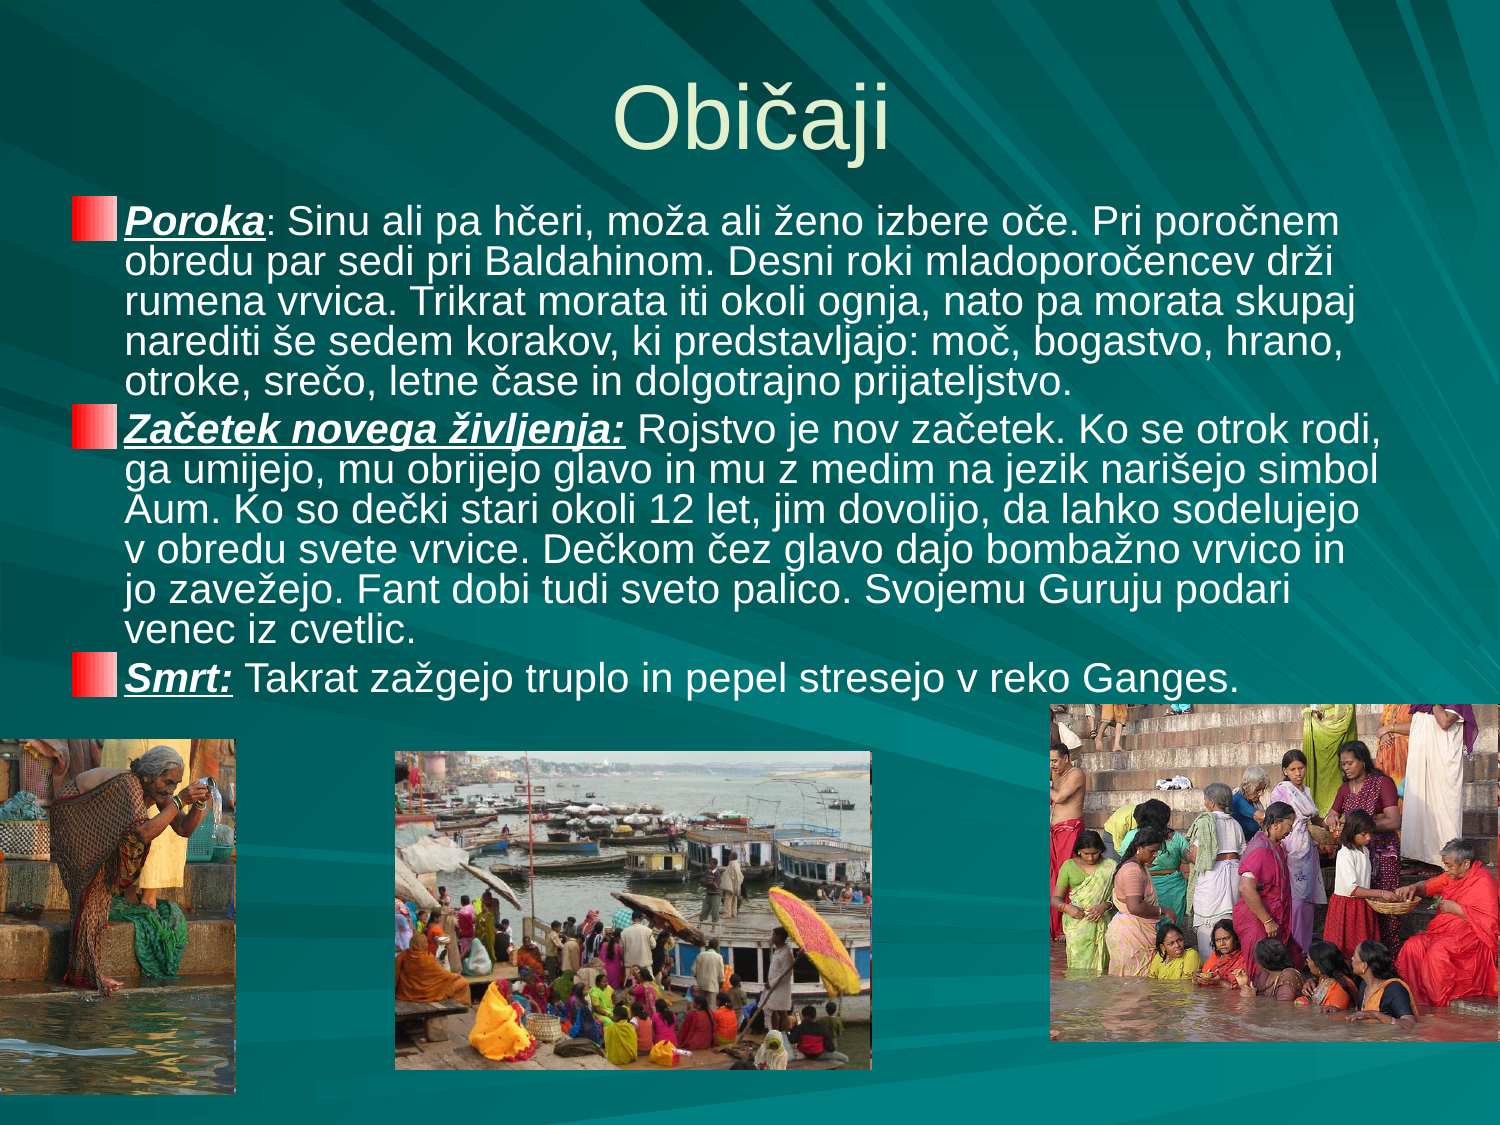

# Običaji
Poroka: Sinu ali pa hčeri, moža ali ženo izbere oče. Pri poročnem obredu par sedi pri Baldahinom. Desni roki mladoporočencev drži rumena vrvica. Trikrat morata iti okoli ognja, nato pa morata skupaj narediti še sedem korakov, ki predstavljajo: moč, bogastvo, hrano, otroke, srečo, letne čase in dolgotrajno prijateljstvo.
Začetek novega življenja: Rojstvo je nov začetek. Ko se otrok rodi, ga umijejo, mu obrijejo glavo in mu z medim na jezik narišejo simbol Aum. Ko so dečki stari okoli 12 let, jim dovolijo, da lahko sodelujejo v obredu svete vrvice. Dečkom čez glavo dajo bombažno vrvico in jo zavežejo. Fant dobi tudi sveto palico. Svojemu Guruju podari venec iz cvetlic.
Smrt: Takrat zažgejo truplo in pepel stresejo v reko Ganges.